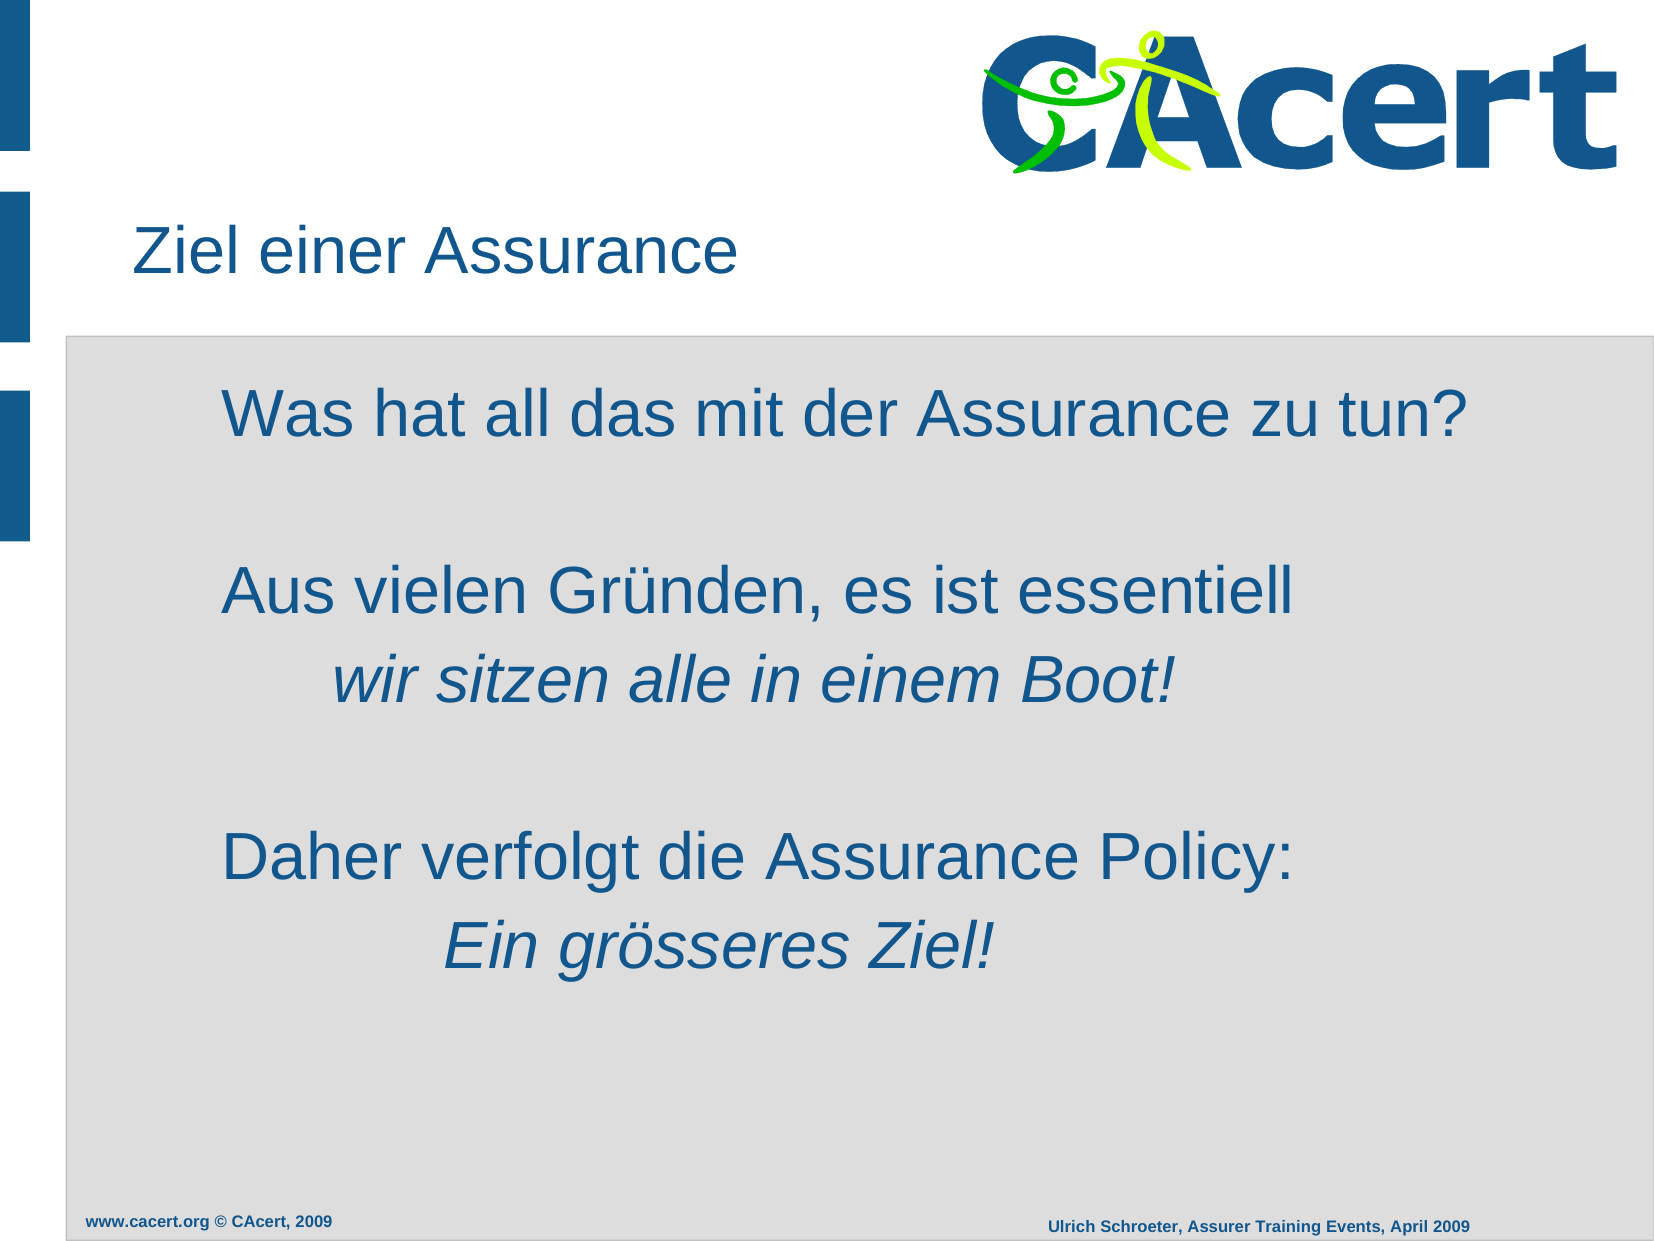

Ziel einer Assurance
Was hat all das mit der Assurance zu tun?
Aus vielen Gründen, es ist essentiell
 wir sitzen alle in einem Boot!
Daher verfolgt die Assurance Policy:
 Ein grösseres Ziel!